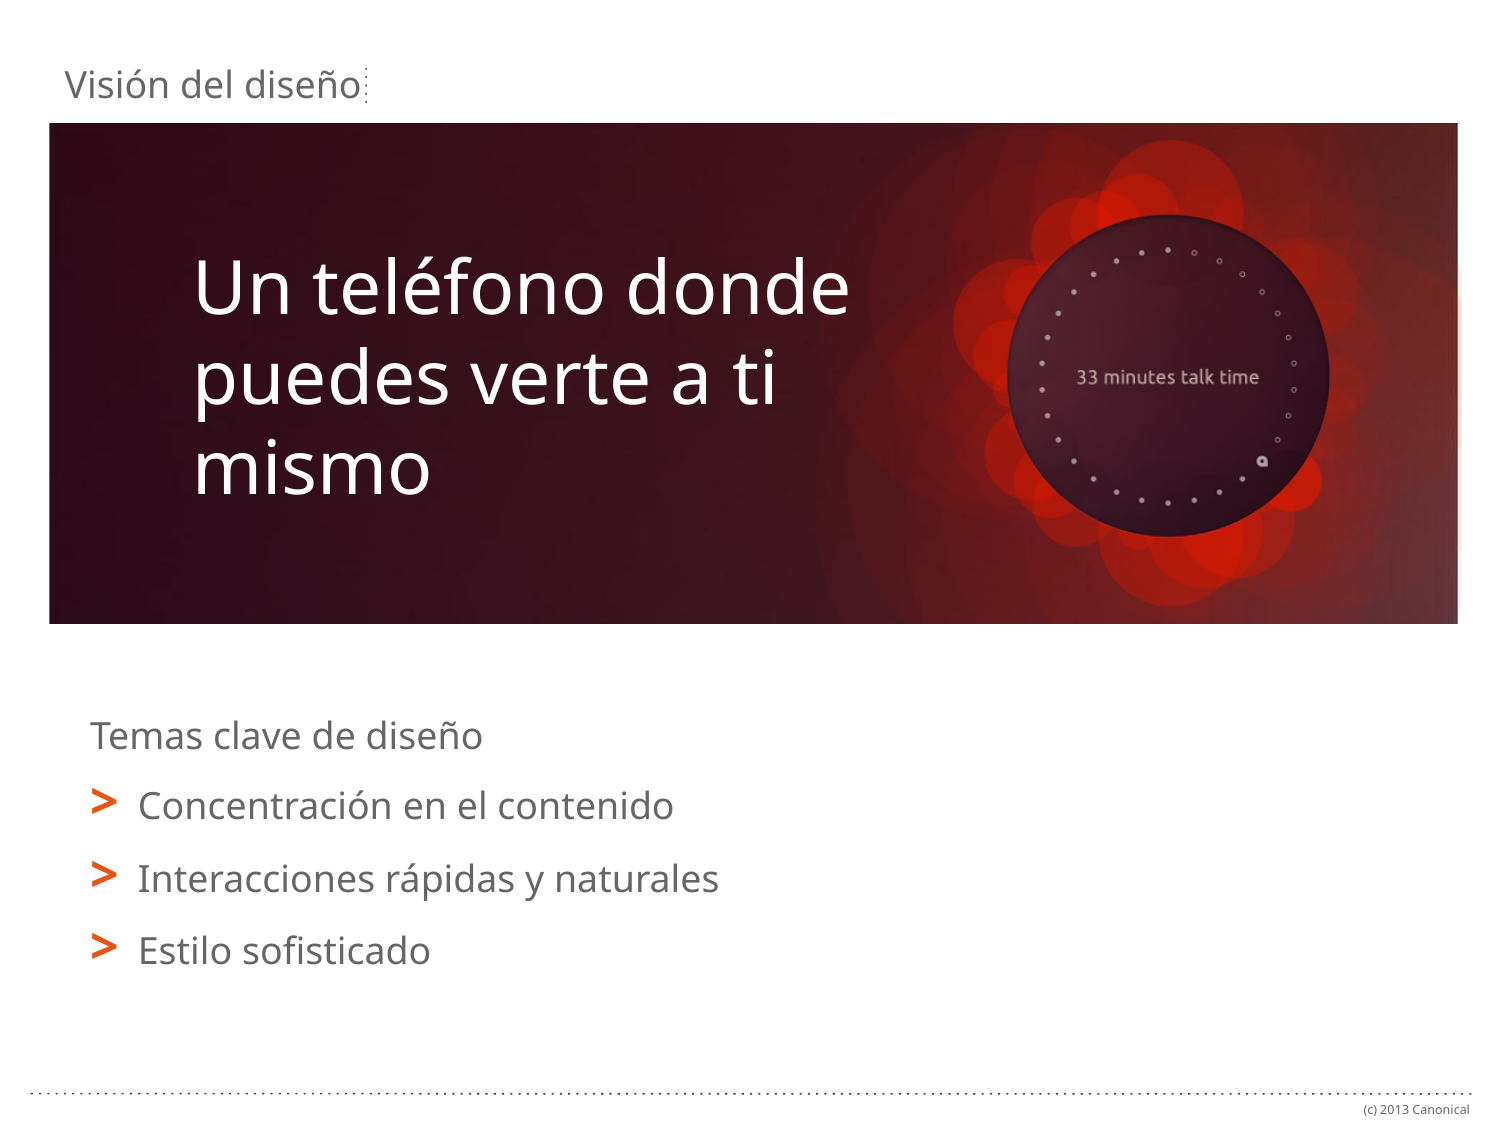

# Visión del diseño
Un teléfono donde puedes verte a ti mismo
Temas clave de diseño
> Concentración en el contenido
> Interacciones rápidas y naturales
> Estilo sofisticado
(c) 2013 Canonical